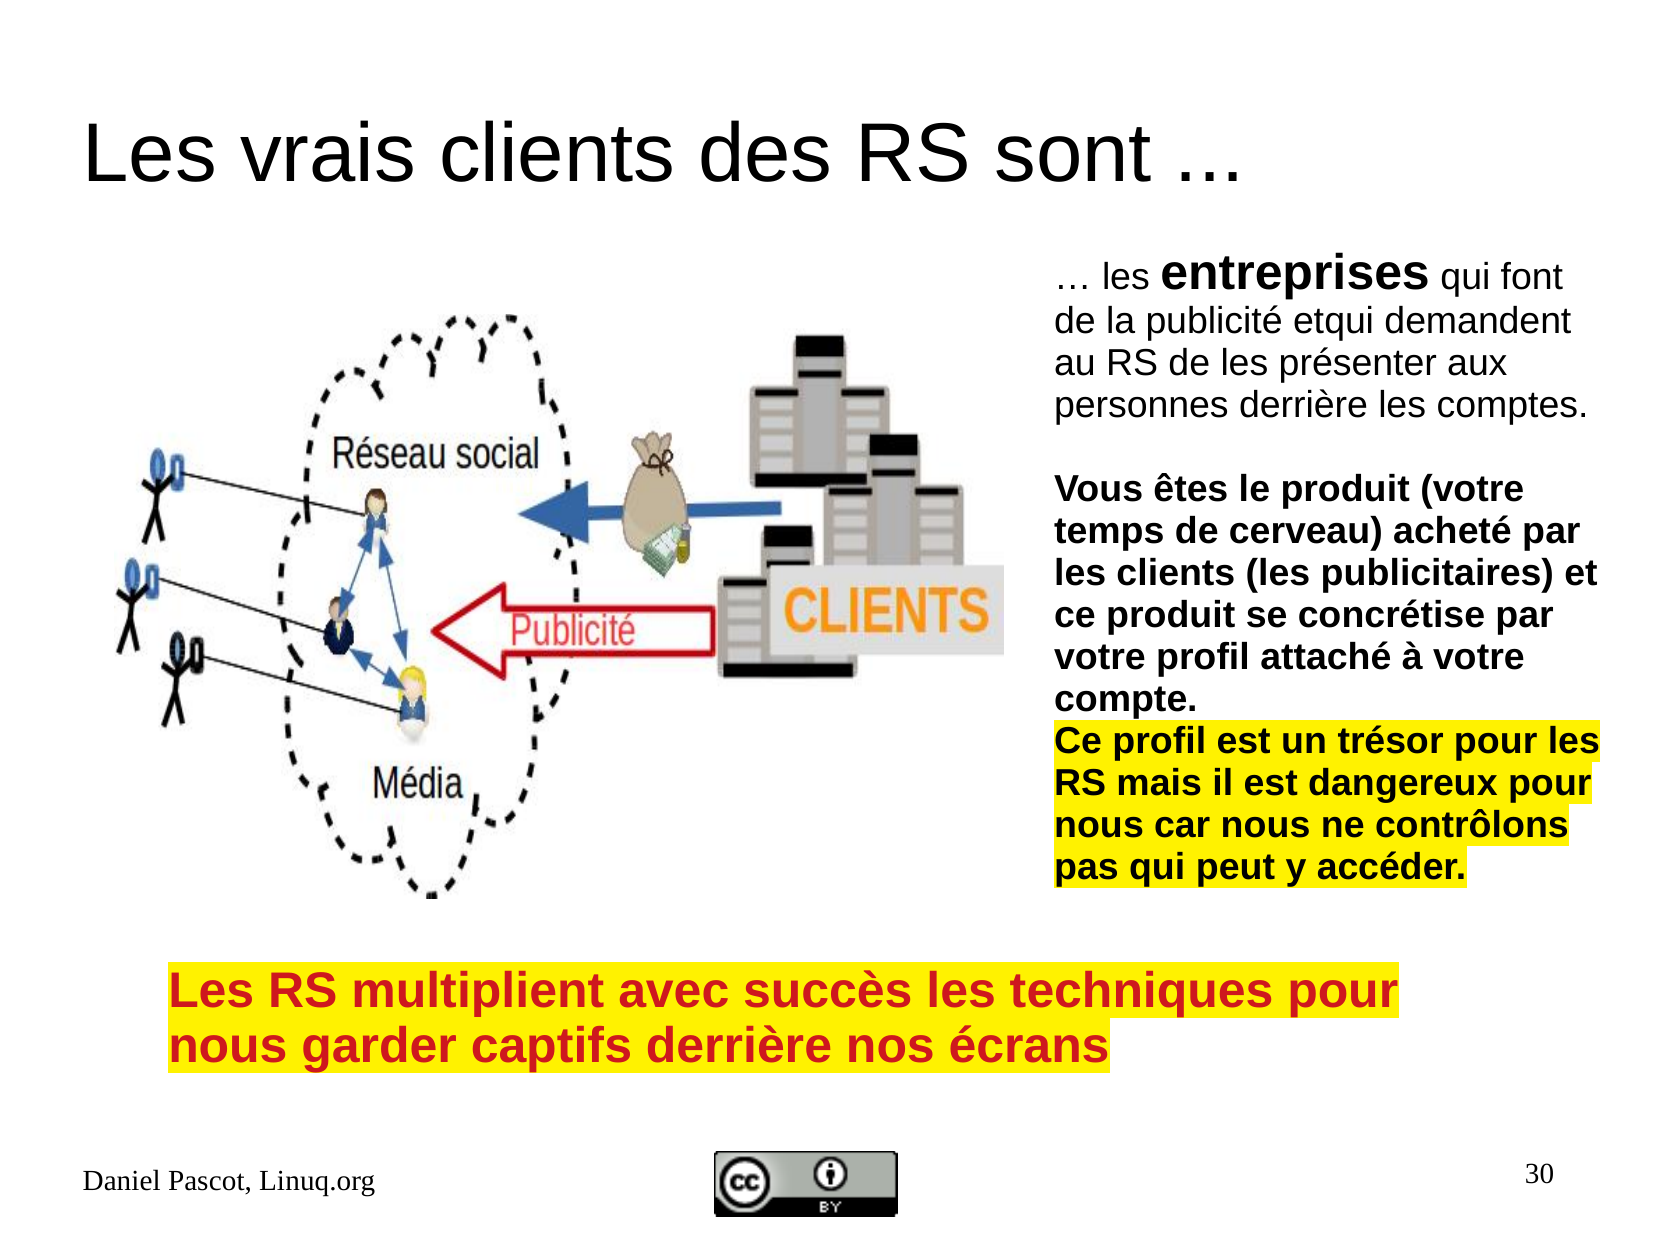

# Les vrais clients des RS sont ...
… les entreprises qui font de la publicité etqui demandent au RS de les présenter aux personnes derrière les comptes.
Vous êtes le produit (votre temps de cerveau) acheté par les clients (les publicitaires) et ce produit se concrétise par votre profil attaché à votre compte.
Ce profil est un trésor pour les RS mais il est dangereux pour nous car nous ne contrôlons pas qui peut y accéder.
Les RS multiplient avec succès les techniques pour
nous garder captifs derrière nos écrans
30
15-08- 2018